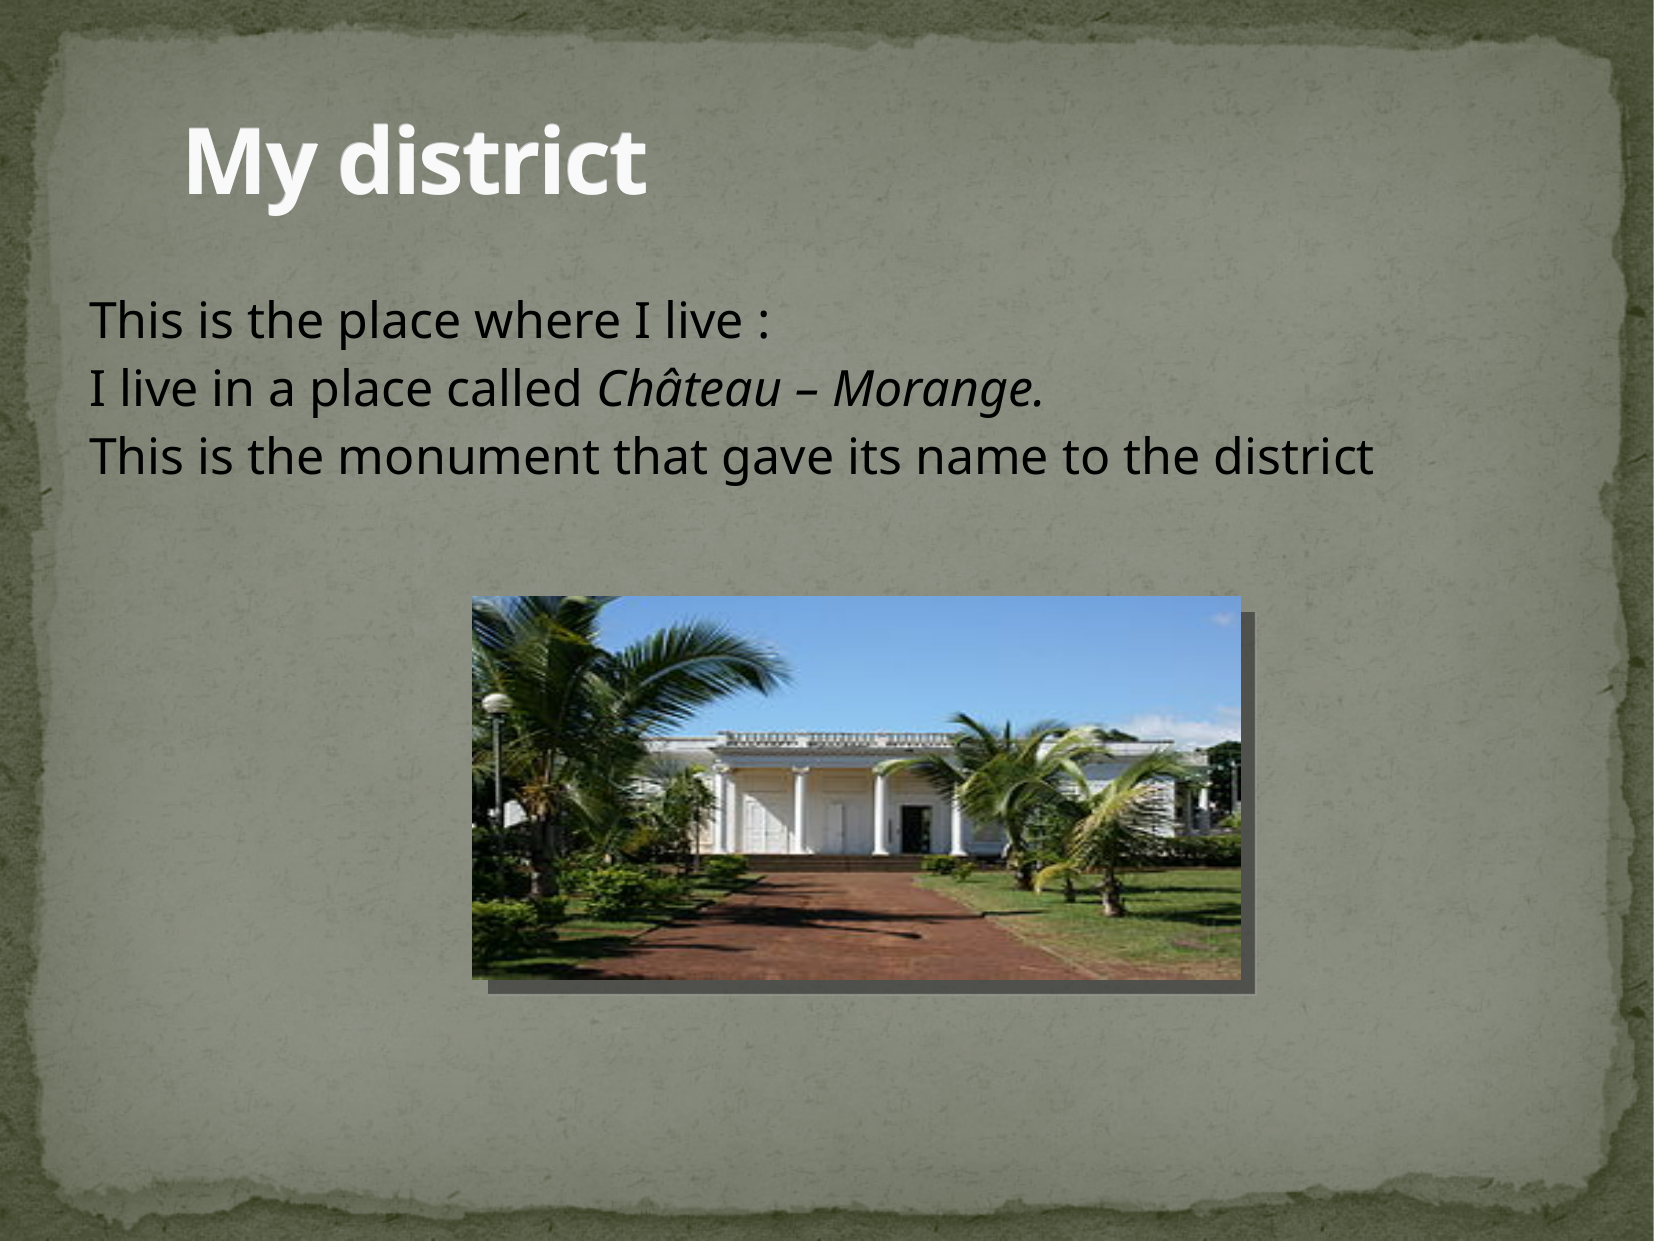

# My district
This is the place where I live :
I live in a place called Château – Morange.
This is the monument that gave its name to the district